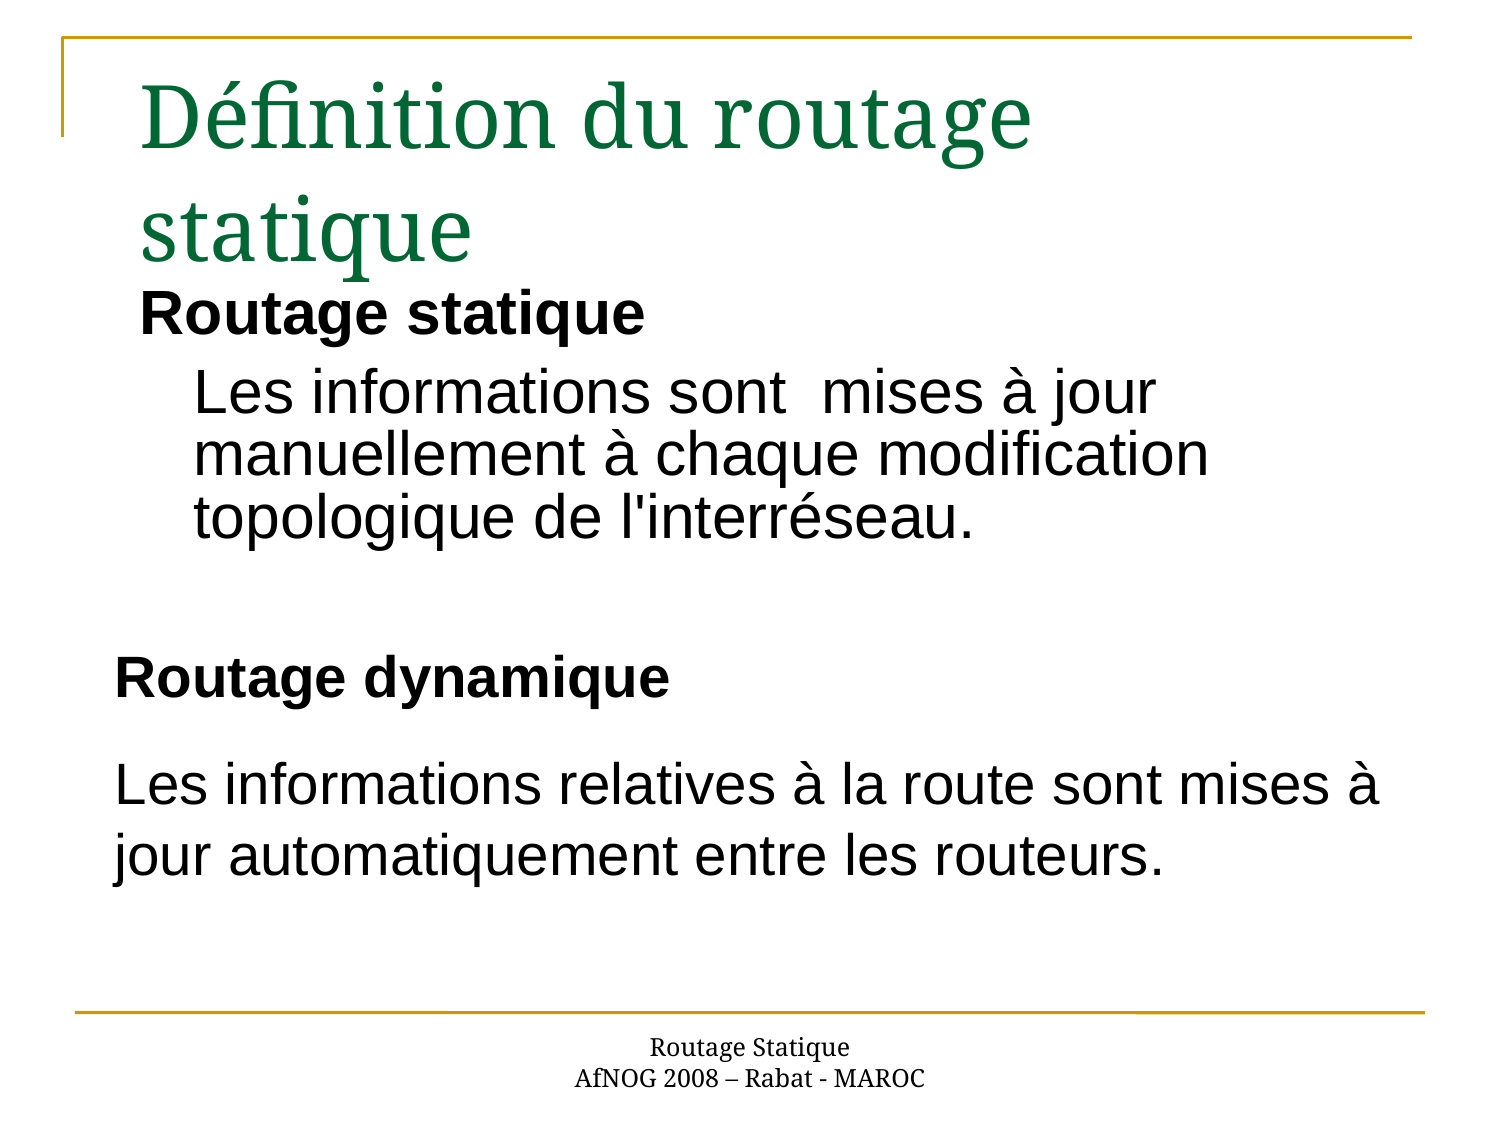

# Définition du routage statique
Routage statique
	Les informations sont mises à jour manuellement à chaque modification topologique de l'interréseau.
Routage dynamique
Les informations relatives à la route sont mises à jour automatiquement entre les routeurs.